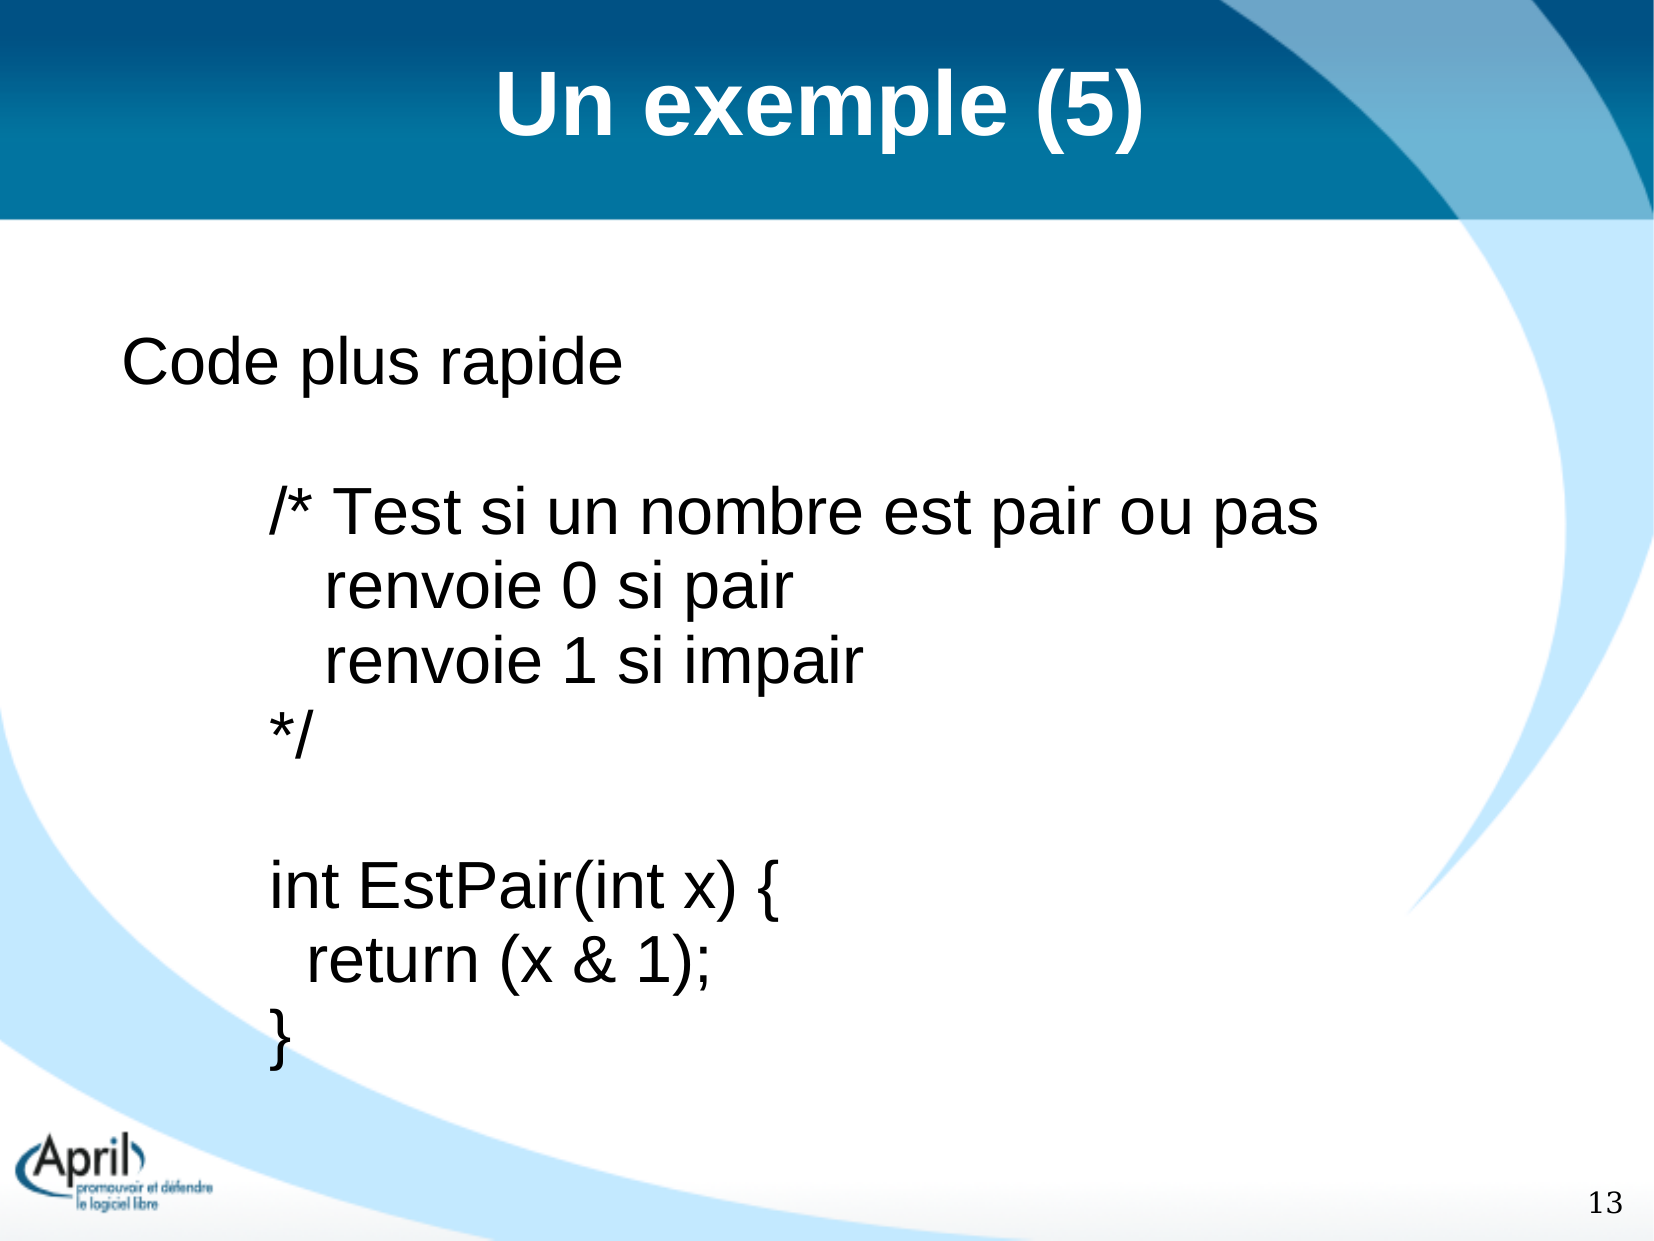

# Un exemple (5)
Code plus rapide
 /* Test si un nombre est pair ou pas
 renvoie 0 si pair
 renvoie 1 si impair
 */
 int EstPair(int x) {
 return (x & 1);
 }
13